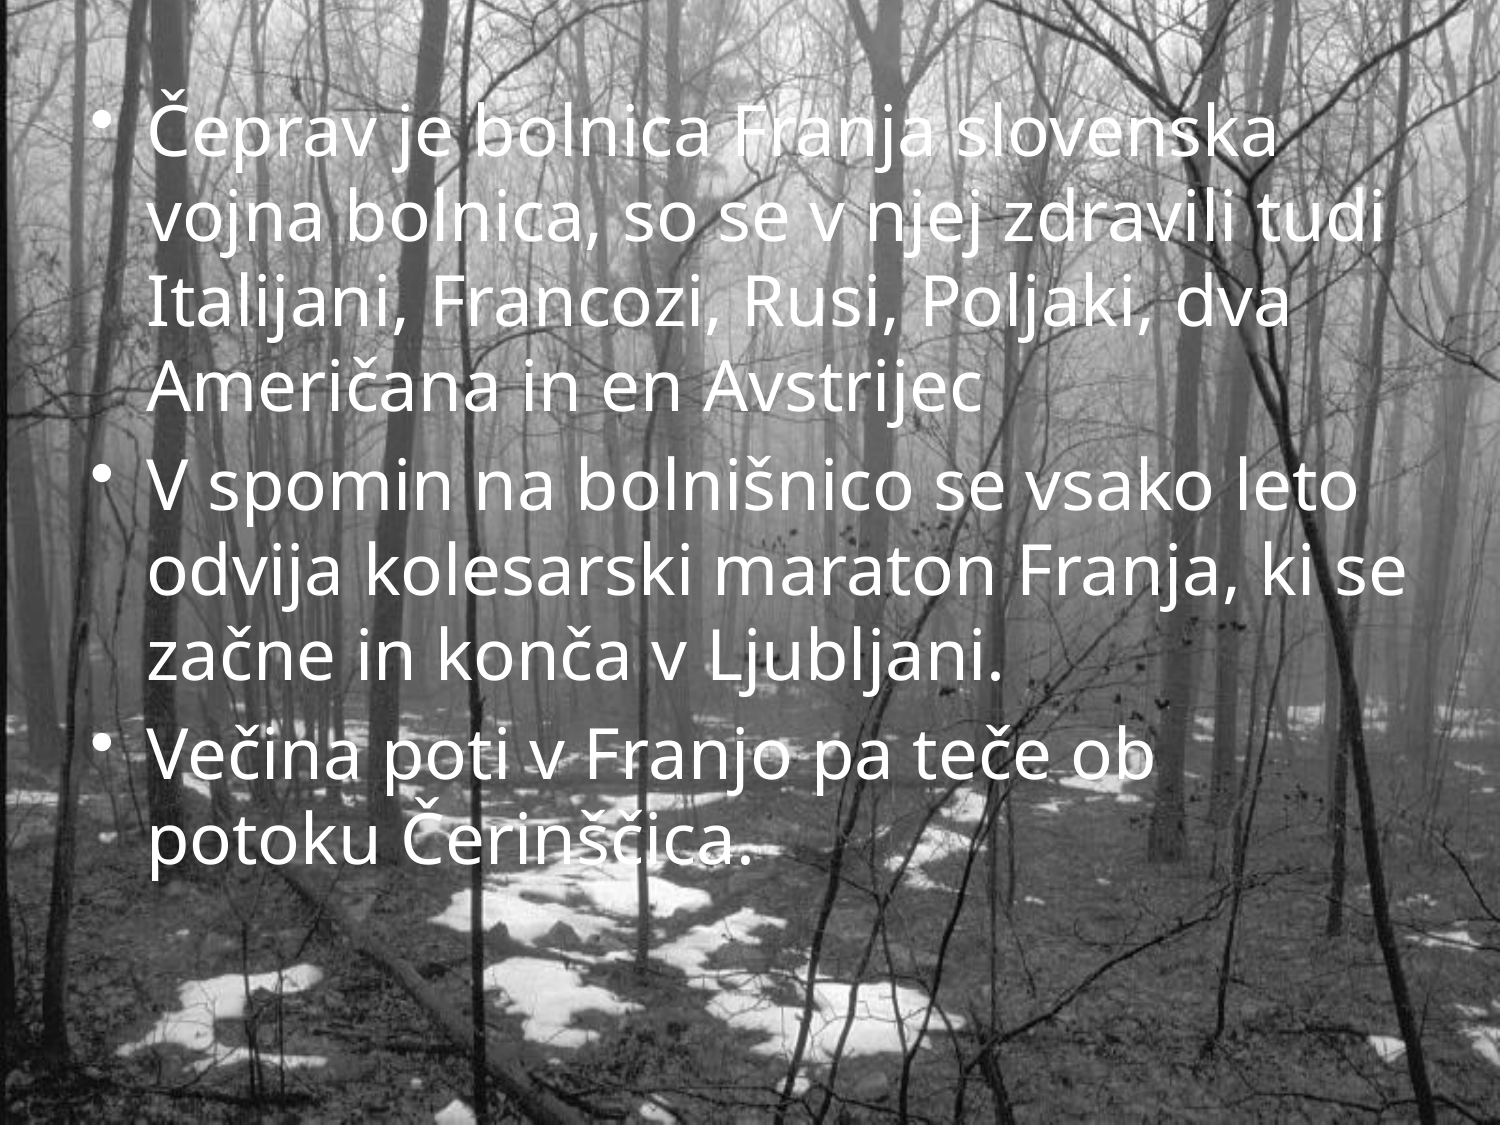

#
Čeprav je bolnica Franja slovenska vojna bolnica, so se v njej zdravili tudi Italijani, Francozi, Rusi, Poljaki, dva Američana in en Avstrijec
V spomin na bolnišnico se vsako leto odvija kolesarski maraton Franja, ki se začne in konča v Ljubljani.
Večina poti v Franjo pa teče ob potoku Čerinščica.